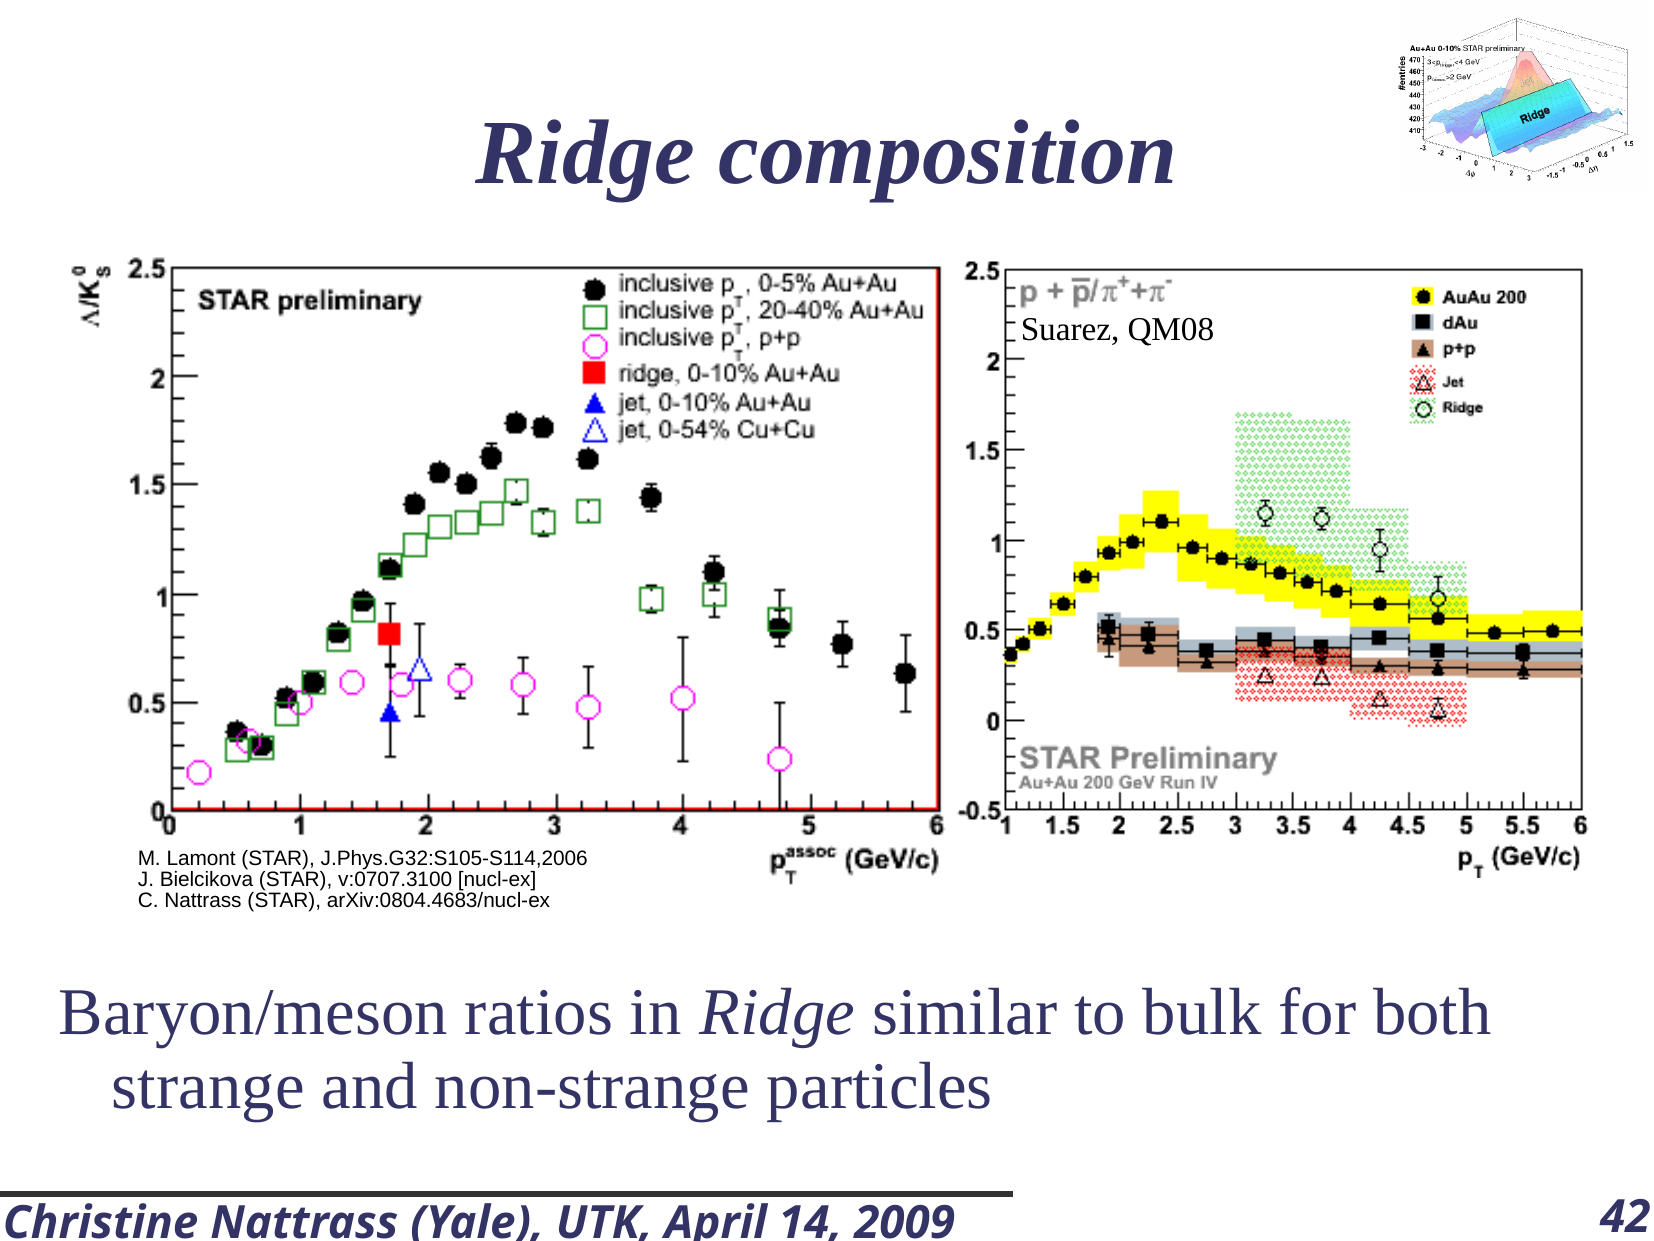

# Ridge composition
Suarez, QM08
M. Lamont (STAR), J.Phys.G32:S105-S114,2006
J. Bielcikova (STAR), v:0707.3100 [nucl-ex]
C. Nattrass (STAR), arXiv:0804.4683/nucl-ex
Baryon/meson ratios in Ridge similar to bulk for both strange and non-strange particles